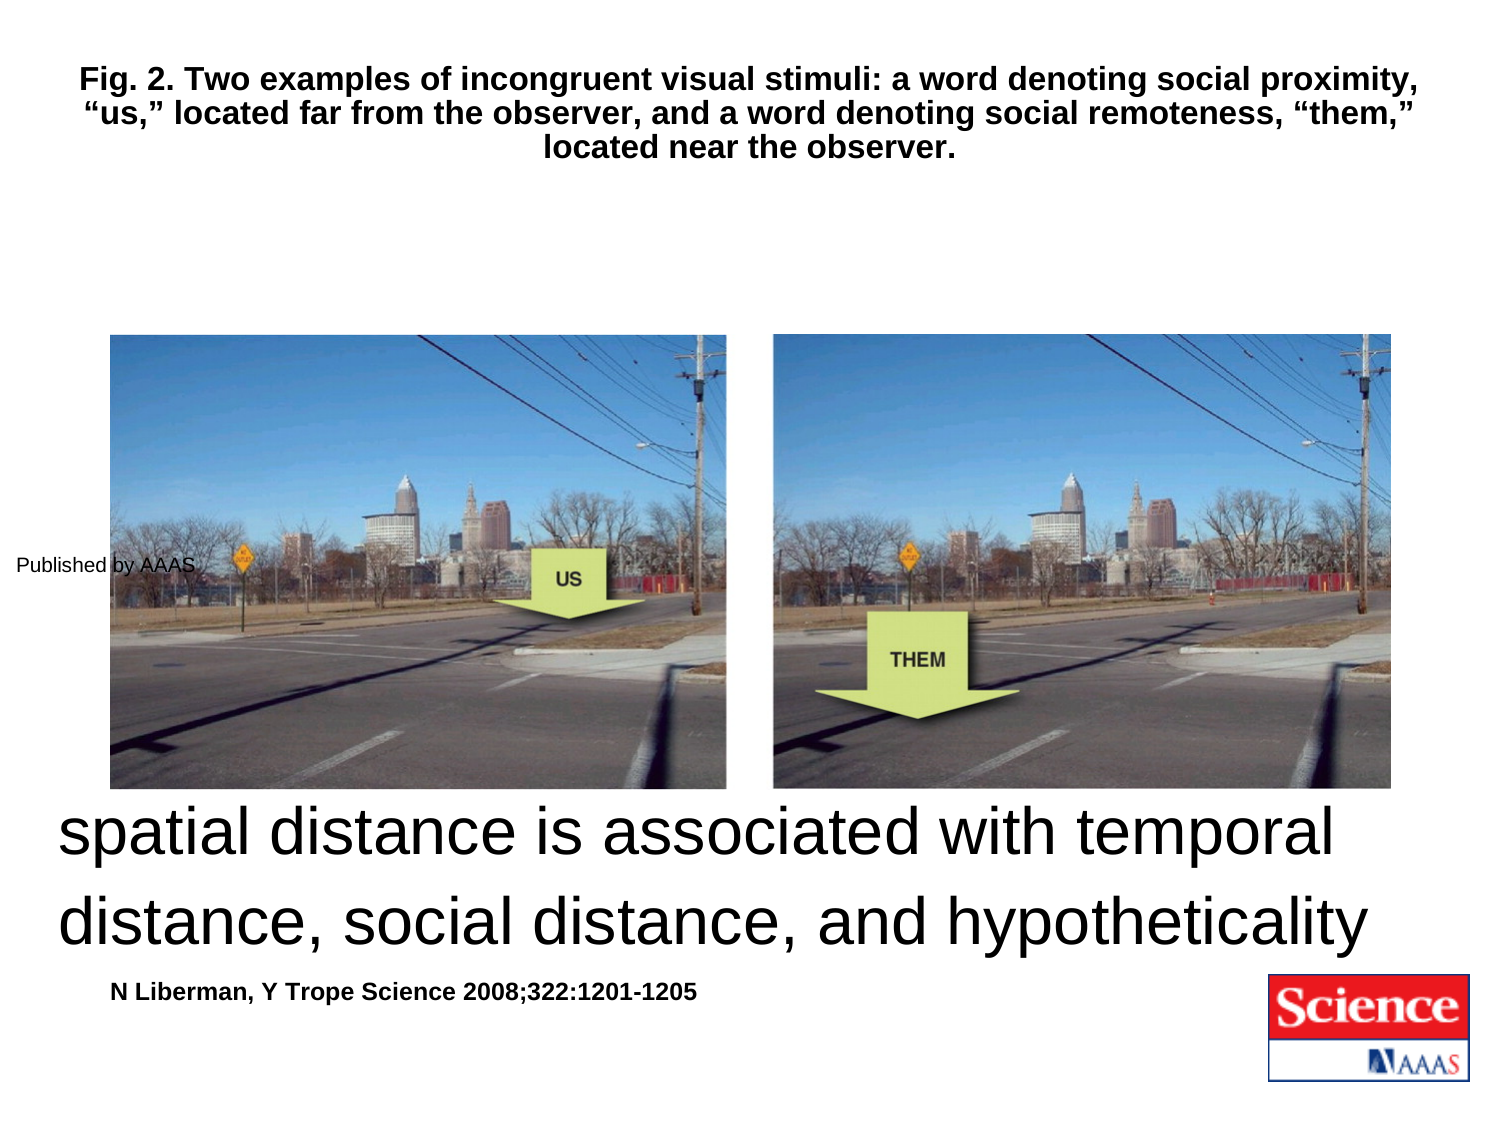

Fig. 2. Two examples of incongruent visual stimuli: a word denoting social proximity, “us,” located far from the observer, and a word denoting social remoteness, “them,” located near the observer.
Published by AAAS
# spatial distance is associated with temporal distance, social distance, and hypotheticality
N Liberman, Y Trope Science 2008;322:1201-1205